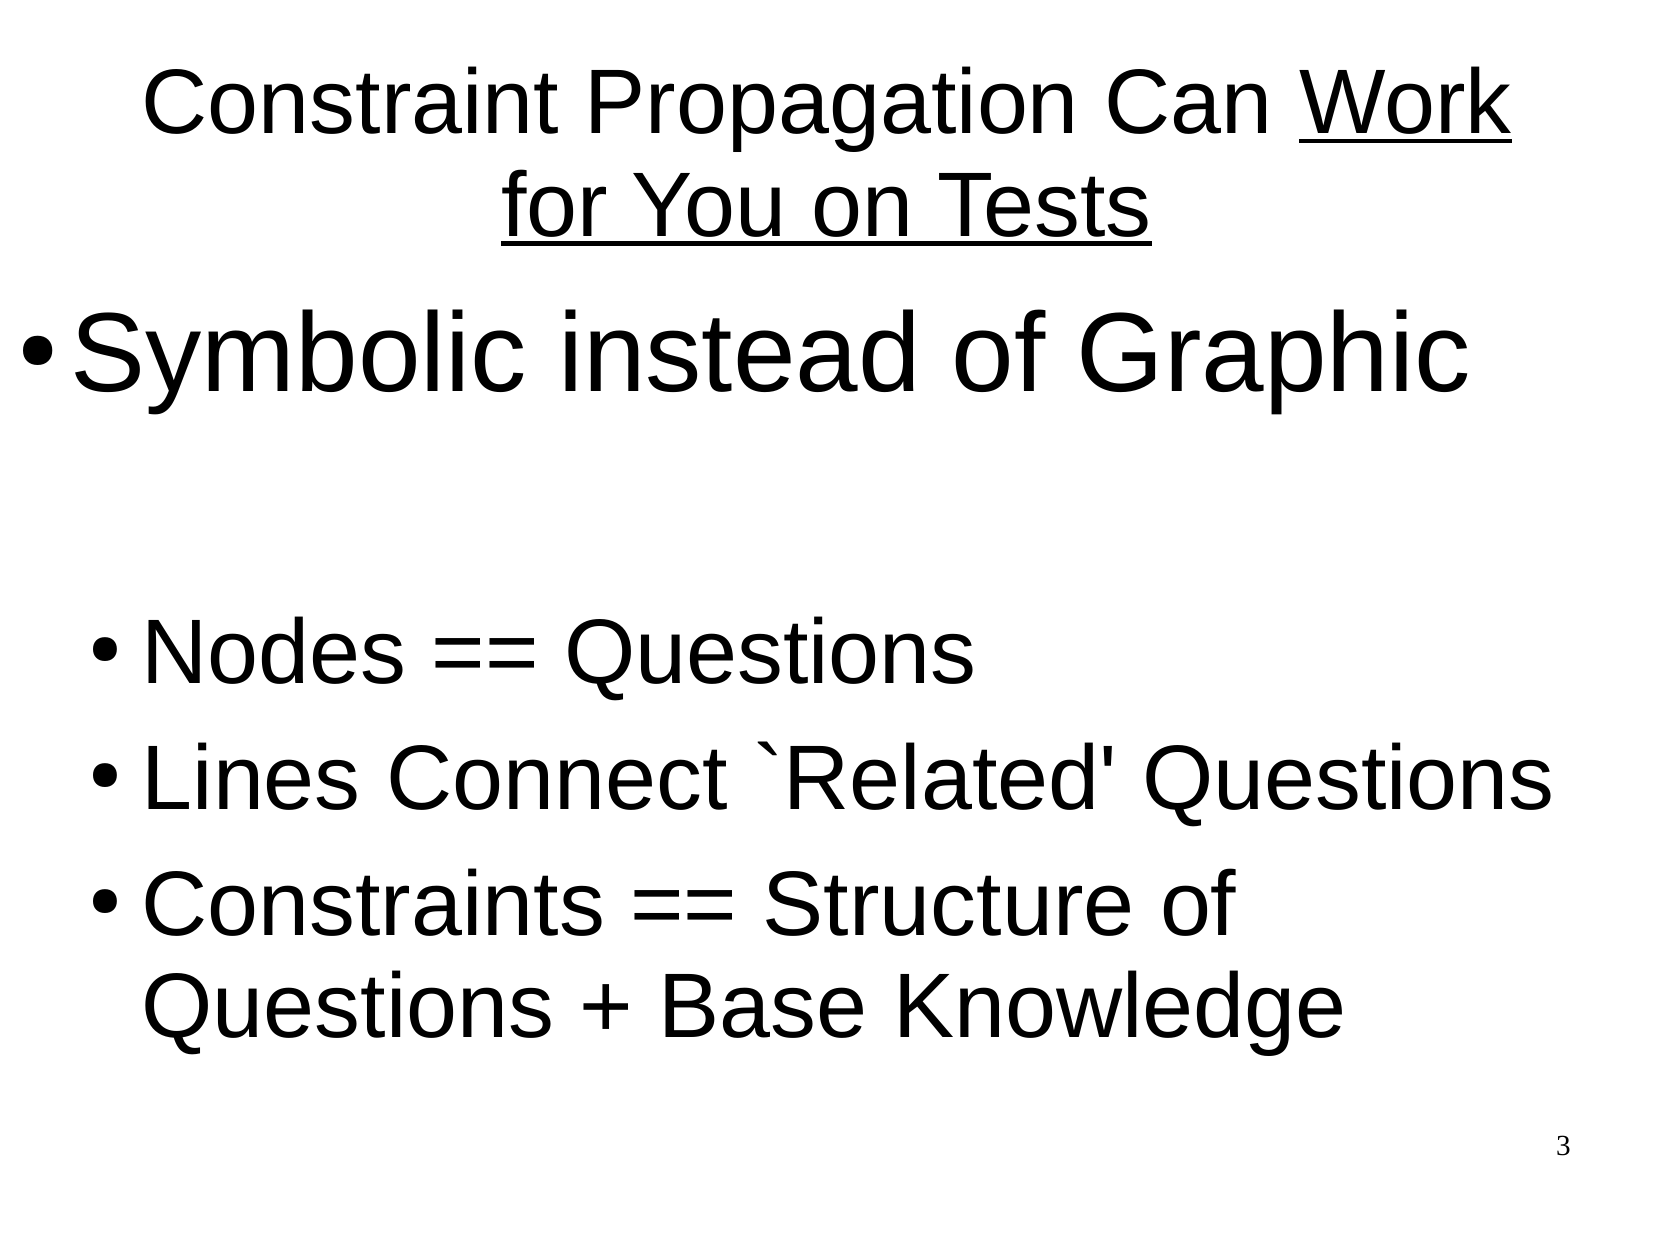

# Constraint Propagation Can Work for You on Tests
Symbolic instead of Graphic
Nodes == Questions
Lines Connect `Related' Questions
Constraints == Structure of Questions + Base Knowledge
3